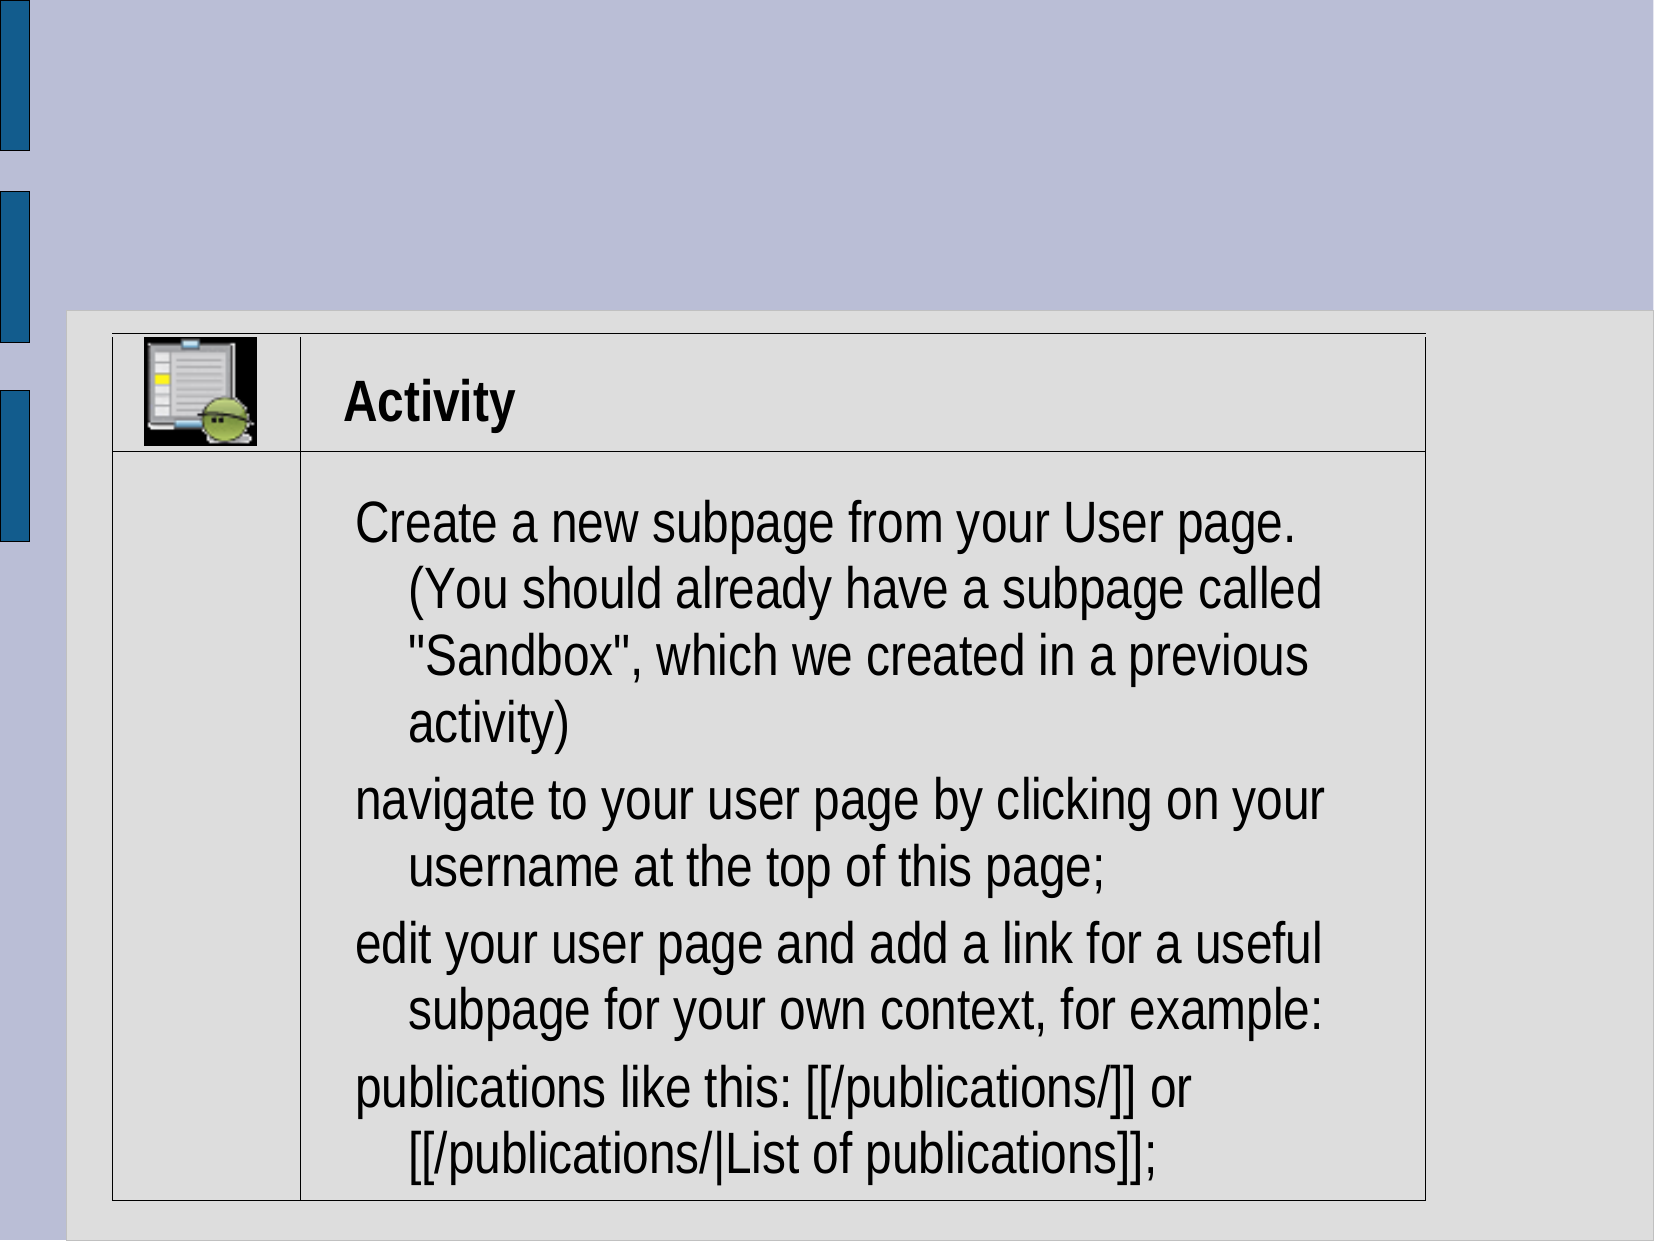

Activity
# Create a new subpage from your User page. (You should already have a subpage called "Sandbox", which we created in a previous activity)
navigate to your user page by clicking on your username at the top of this page;
edit your user page and add a link for a useful subpage for your own context, for example:
publications like this: [[/publications/]] or [[/publications/|List of publications]];